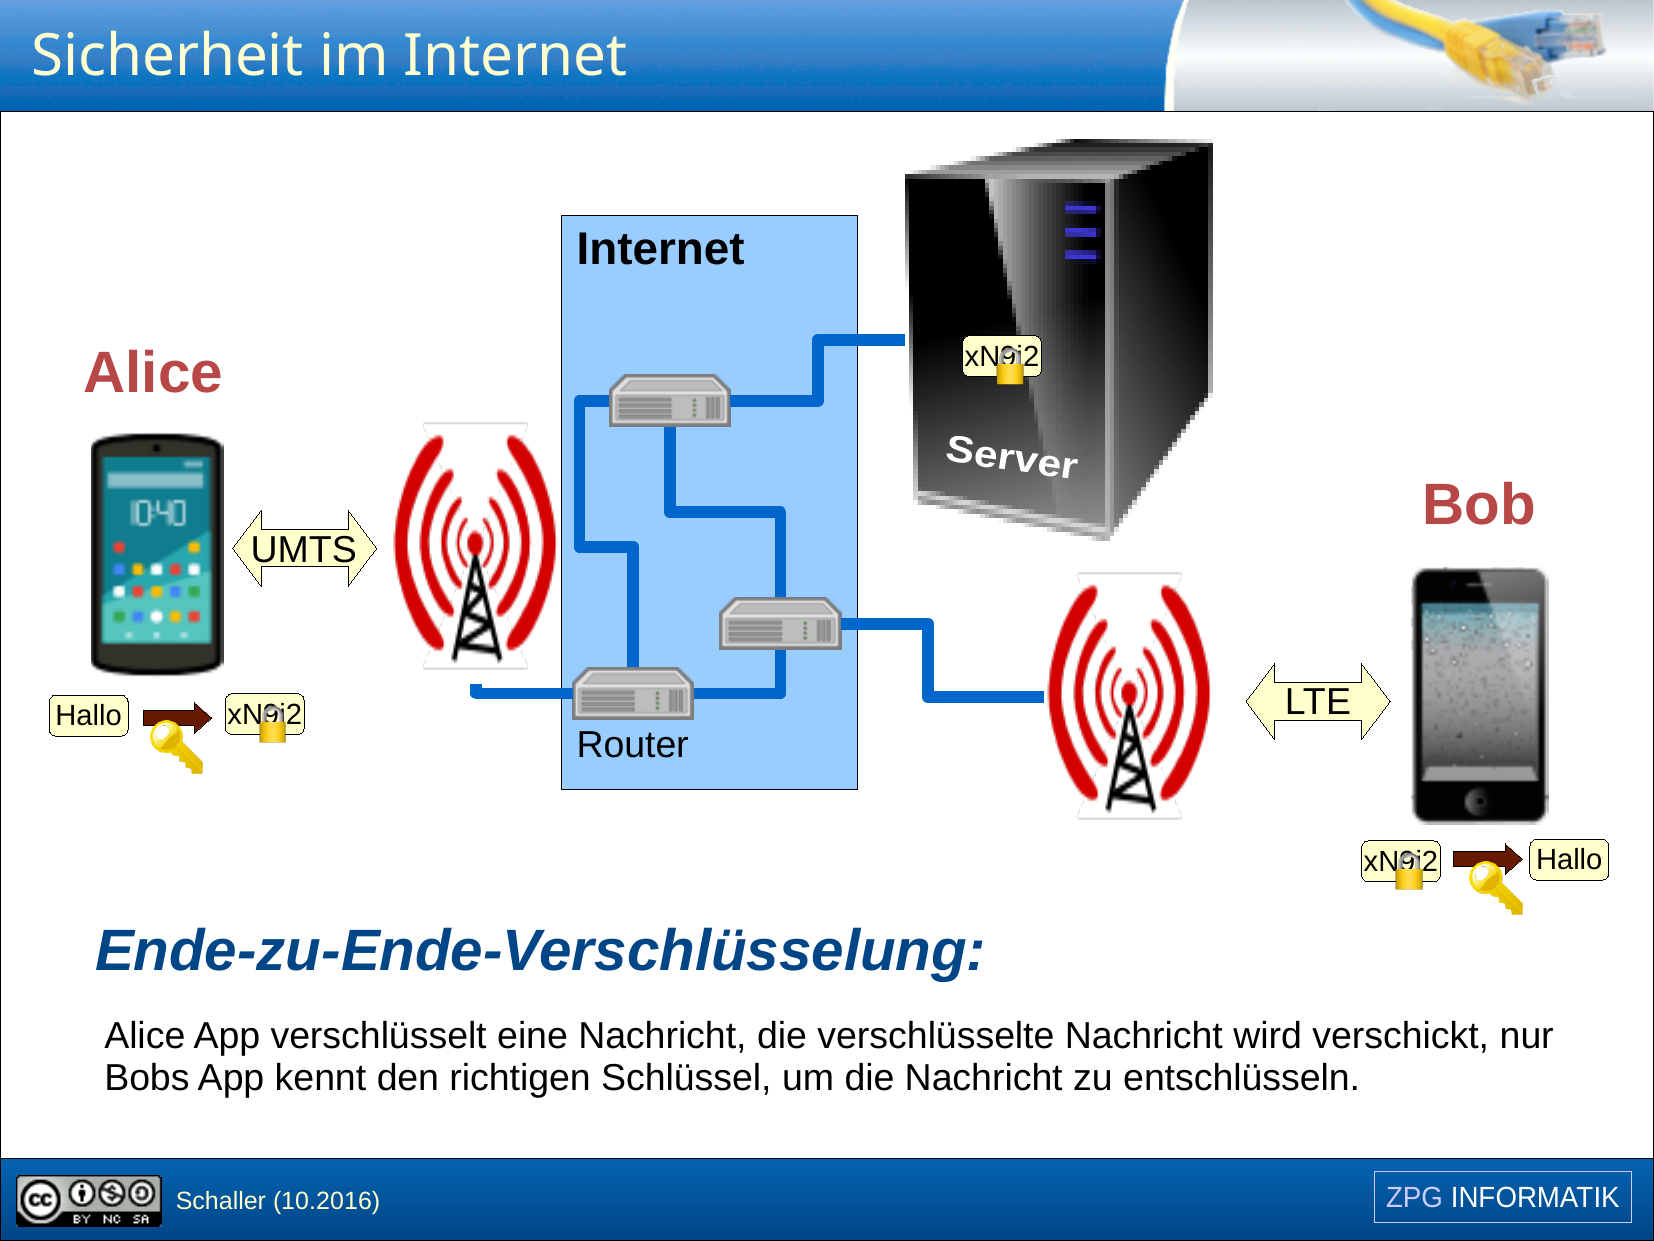

# Sicherheit im Internet
Internet
Alice
xN9i2
Server
Server
Bob
UMTS
LTE
xN9i2
Hallo
Router
Hallo
xN9i2
Ende-zu-Ende-Verschlüsselung:
Alice App verschlüsselt eine Nachricht, die verschlüsselte Nachricht wird verschickt, nur Bobs App kennt den richtigen Schlüssel, um die Nachricht zu entschlüsseln.
4
23.04.2009